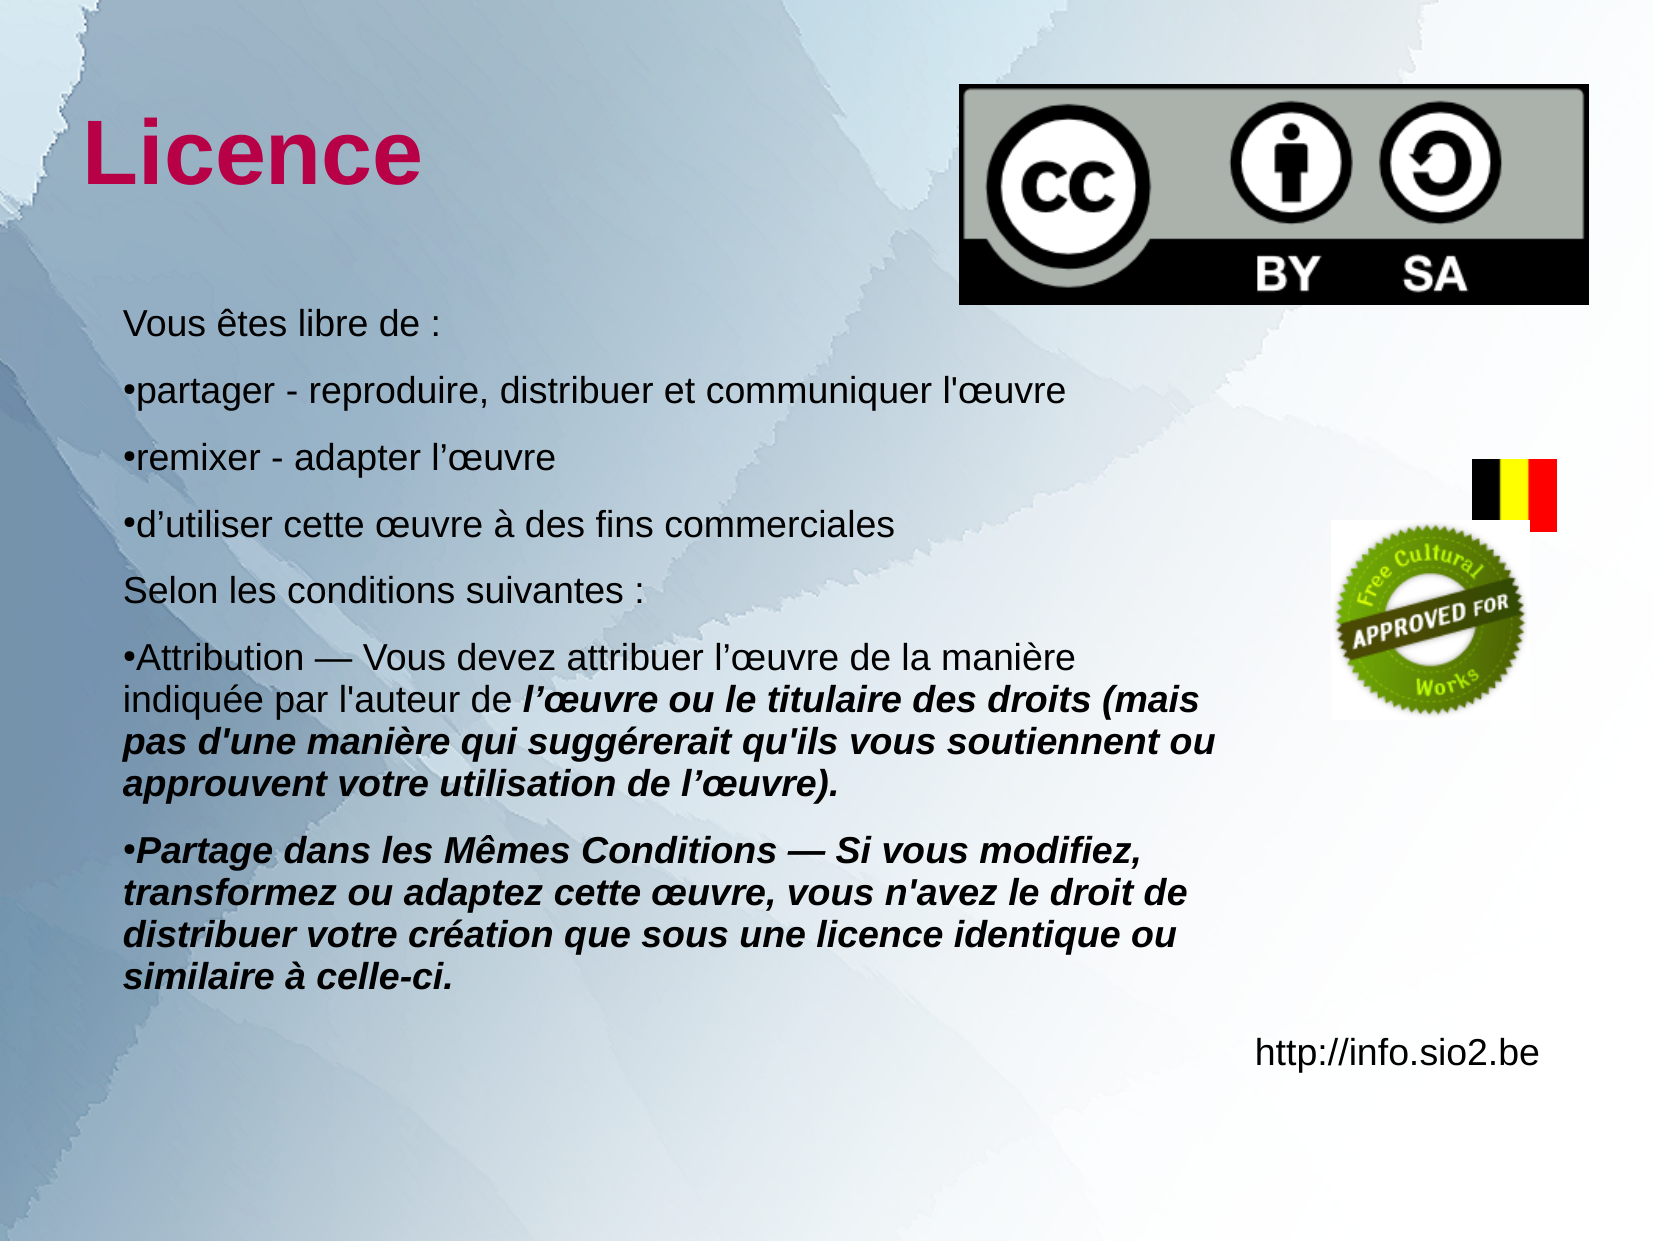

# Licence
Vous êtes libre de :
partager - reproduire, distribuer et communiquer l'œuvre
remixer - adapter l’œuvre
d’utiliser cette œuvre à des fins commerciales
Selon les conditions suivantes :
Attribution — Vous devez attribuer l’œuvre de la manière indiquée par l'auteur de l’œuvre ou le titulaire des droits (mais pas d'une manière qui suggérerait qu'ils vous soutiennent ou approuvent votre utilisation de l’œuvre).
Partage dans les Mêmes Conditions — Si vous modifiez, transformez ou adaptez cette œuvre, vous n'avez le droit de distribuer votre création que sous une licence identique ou similaire à celle-ci.
http://info.sio2.be